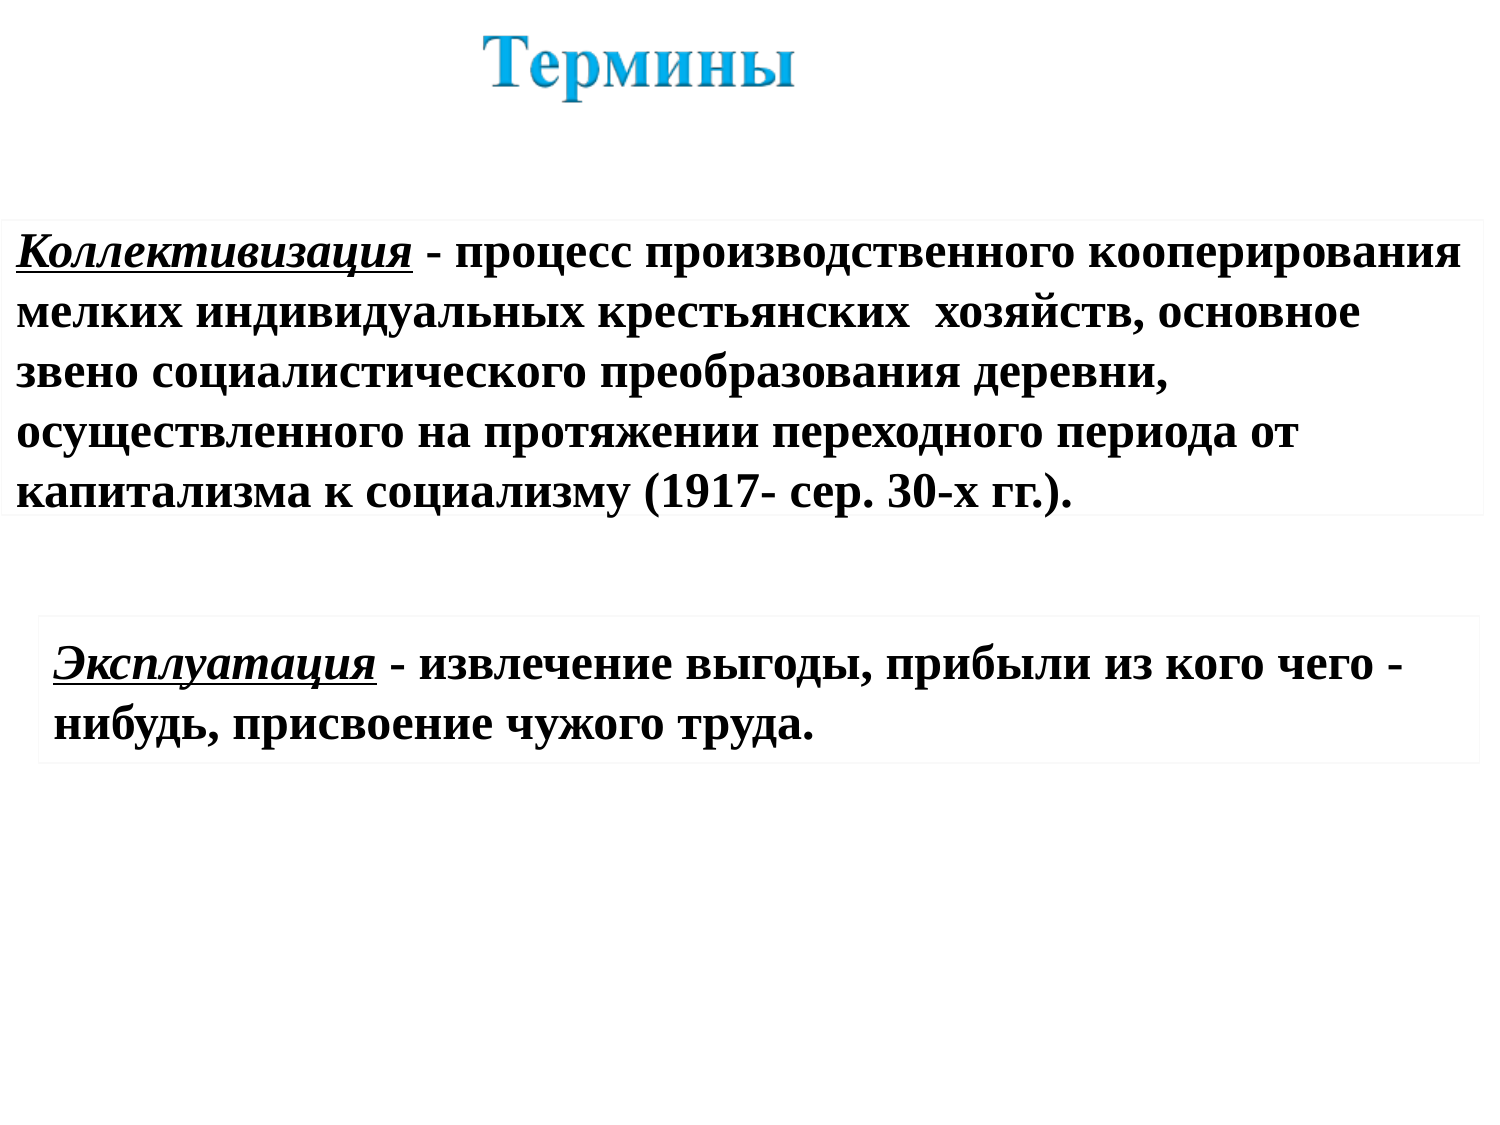

Коллективизация - процесс производственного кооперирования мелких индивидуальных крестьянских хозяйств, основное звено социалистического преобразования деревни, осуществленного на протяжении переходного периода от капитализма к социализму (1917- сер. 30-х гг.).
Эксплуатация - извлечение выгоды, прибыли из кого чего - нибудь, присвоение чужого труда.